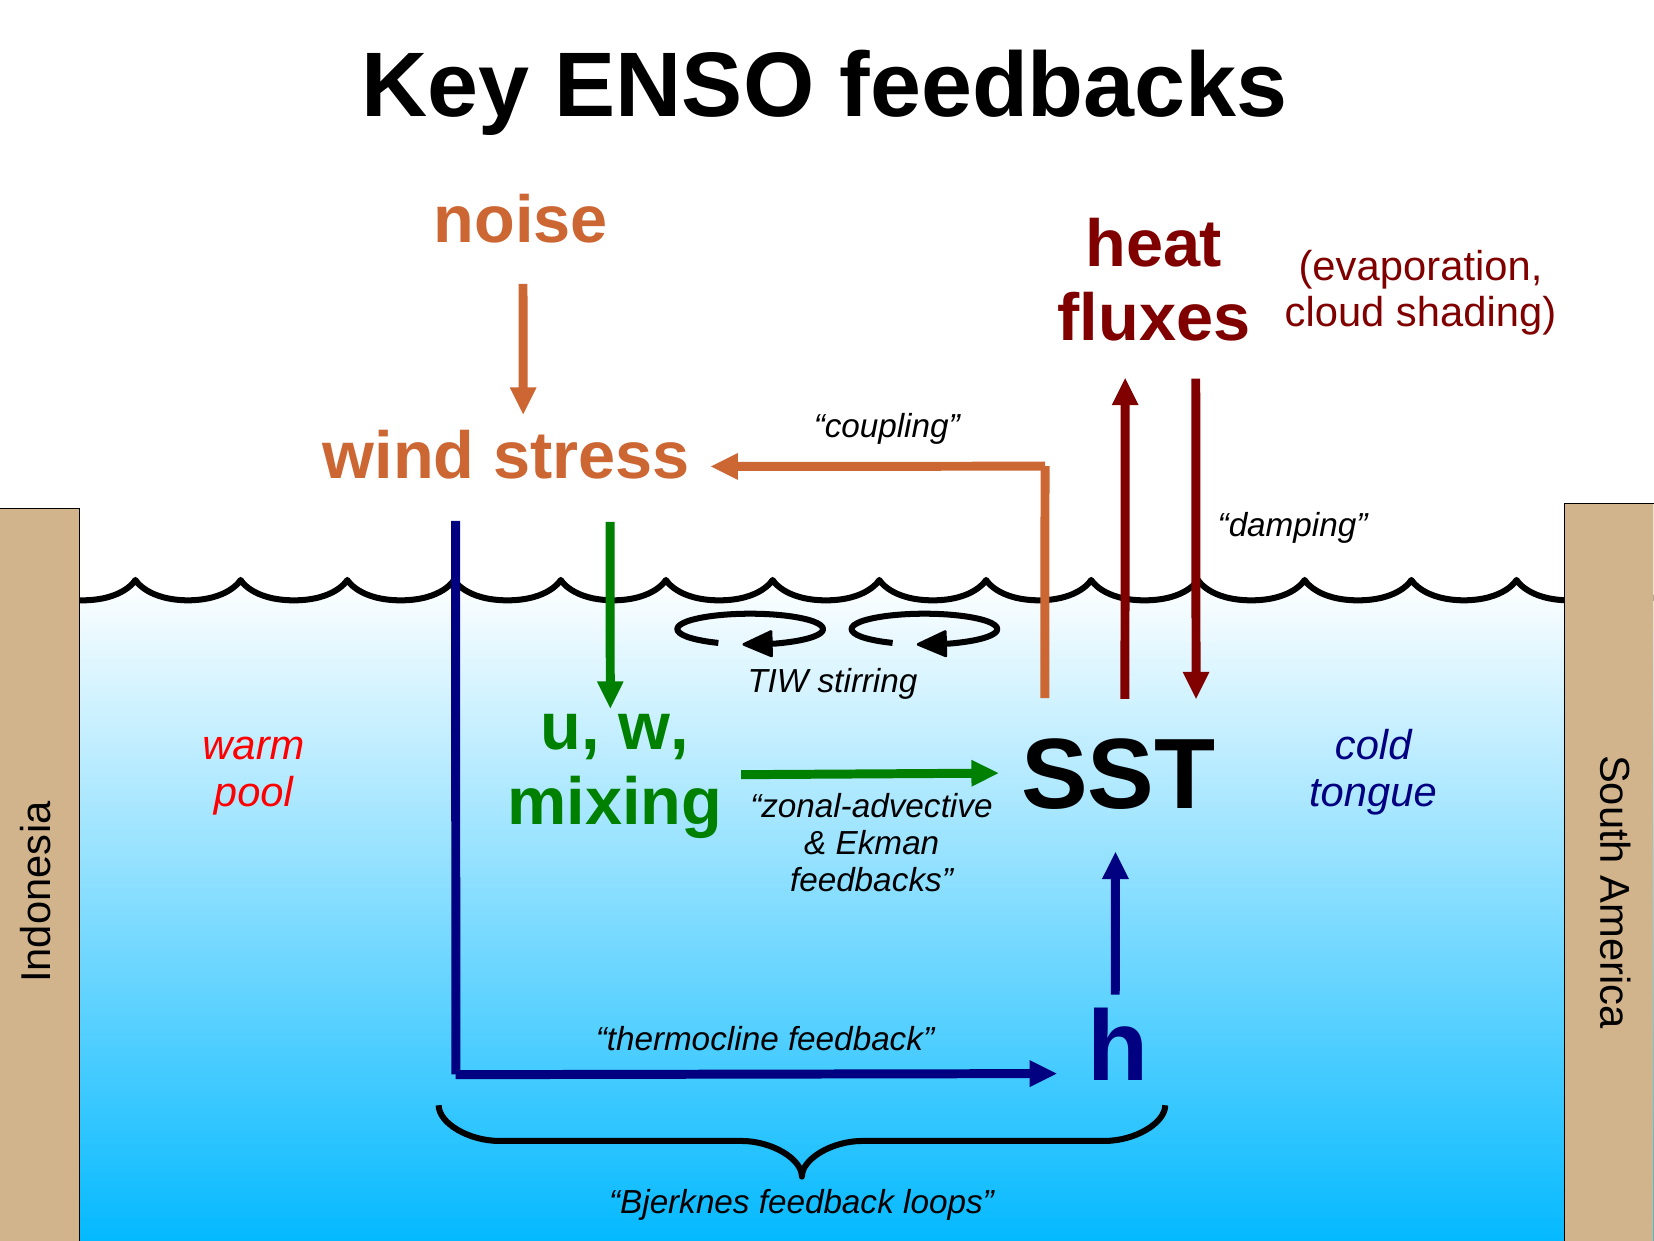

Key ENSO feedbacks
noise
heat
fluxes
(evaporation,
cloud shading)
“coupling”
wind stress
“damping”
h
TIW stirring
u, w,
mixing
SST
warm
pool
cold
tongue
“zonal-advective
& Ekman
feedbacks”
Indonesia
South America
“thermocline feedback”
“Bjerknes feedback loops”